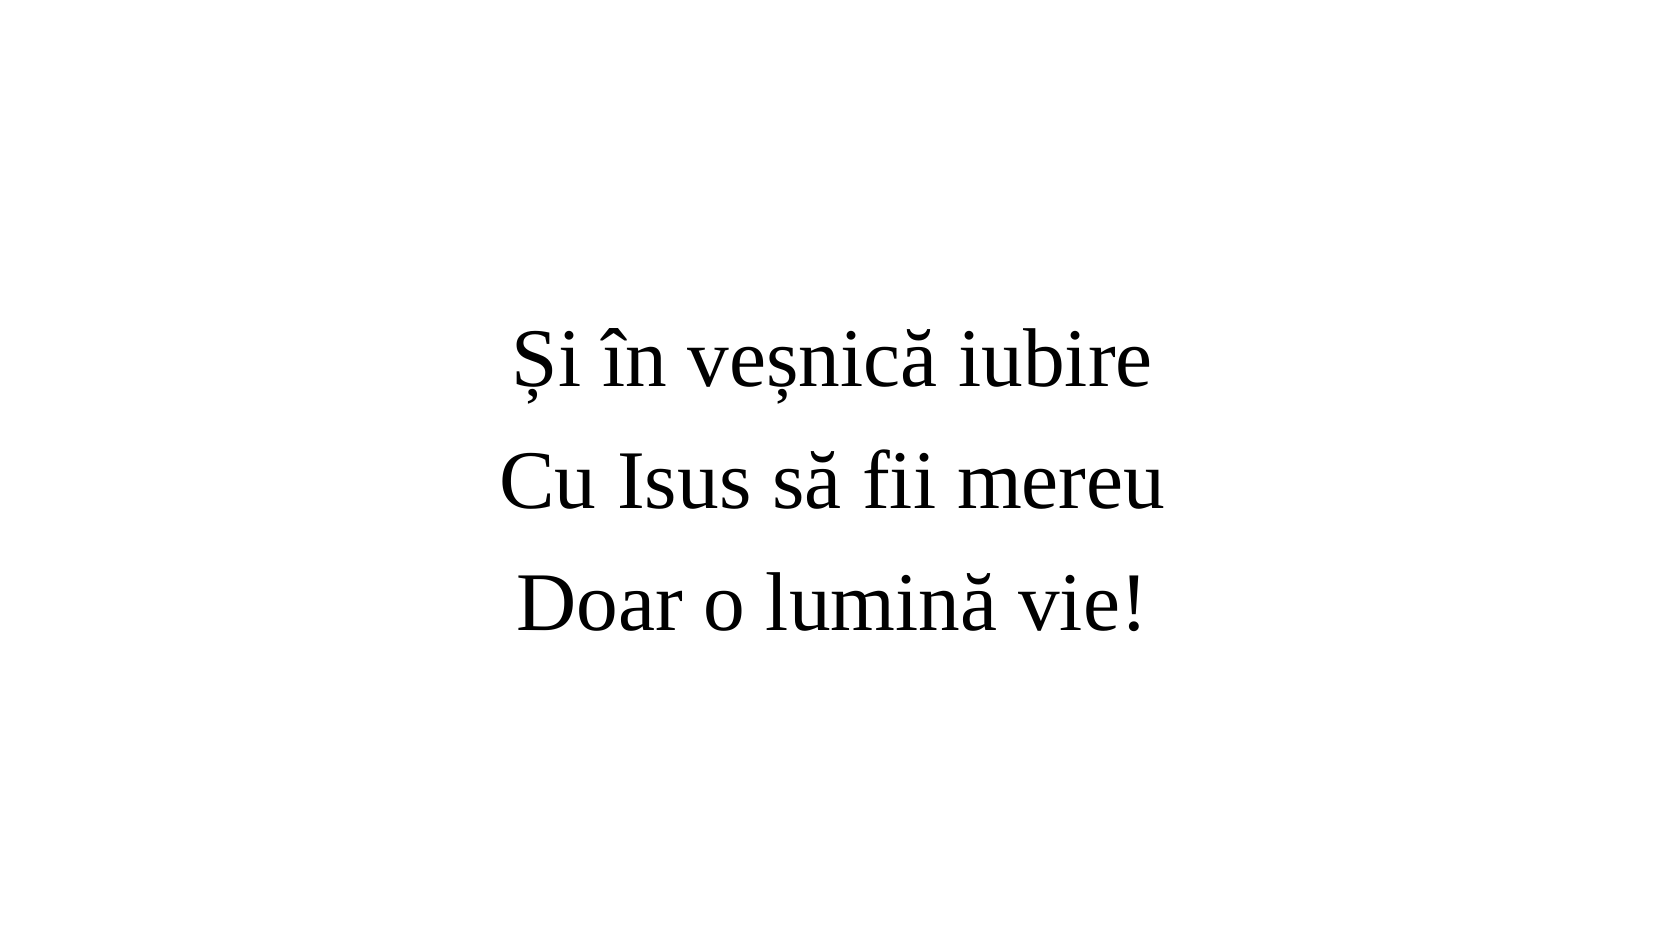

# Și în veșnică iubire
Cu Isus să fii mereu
Doar o lumină vie!